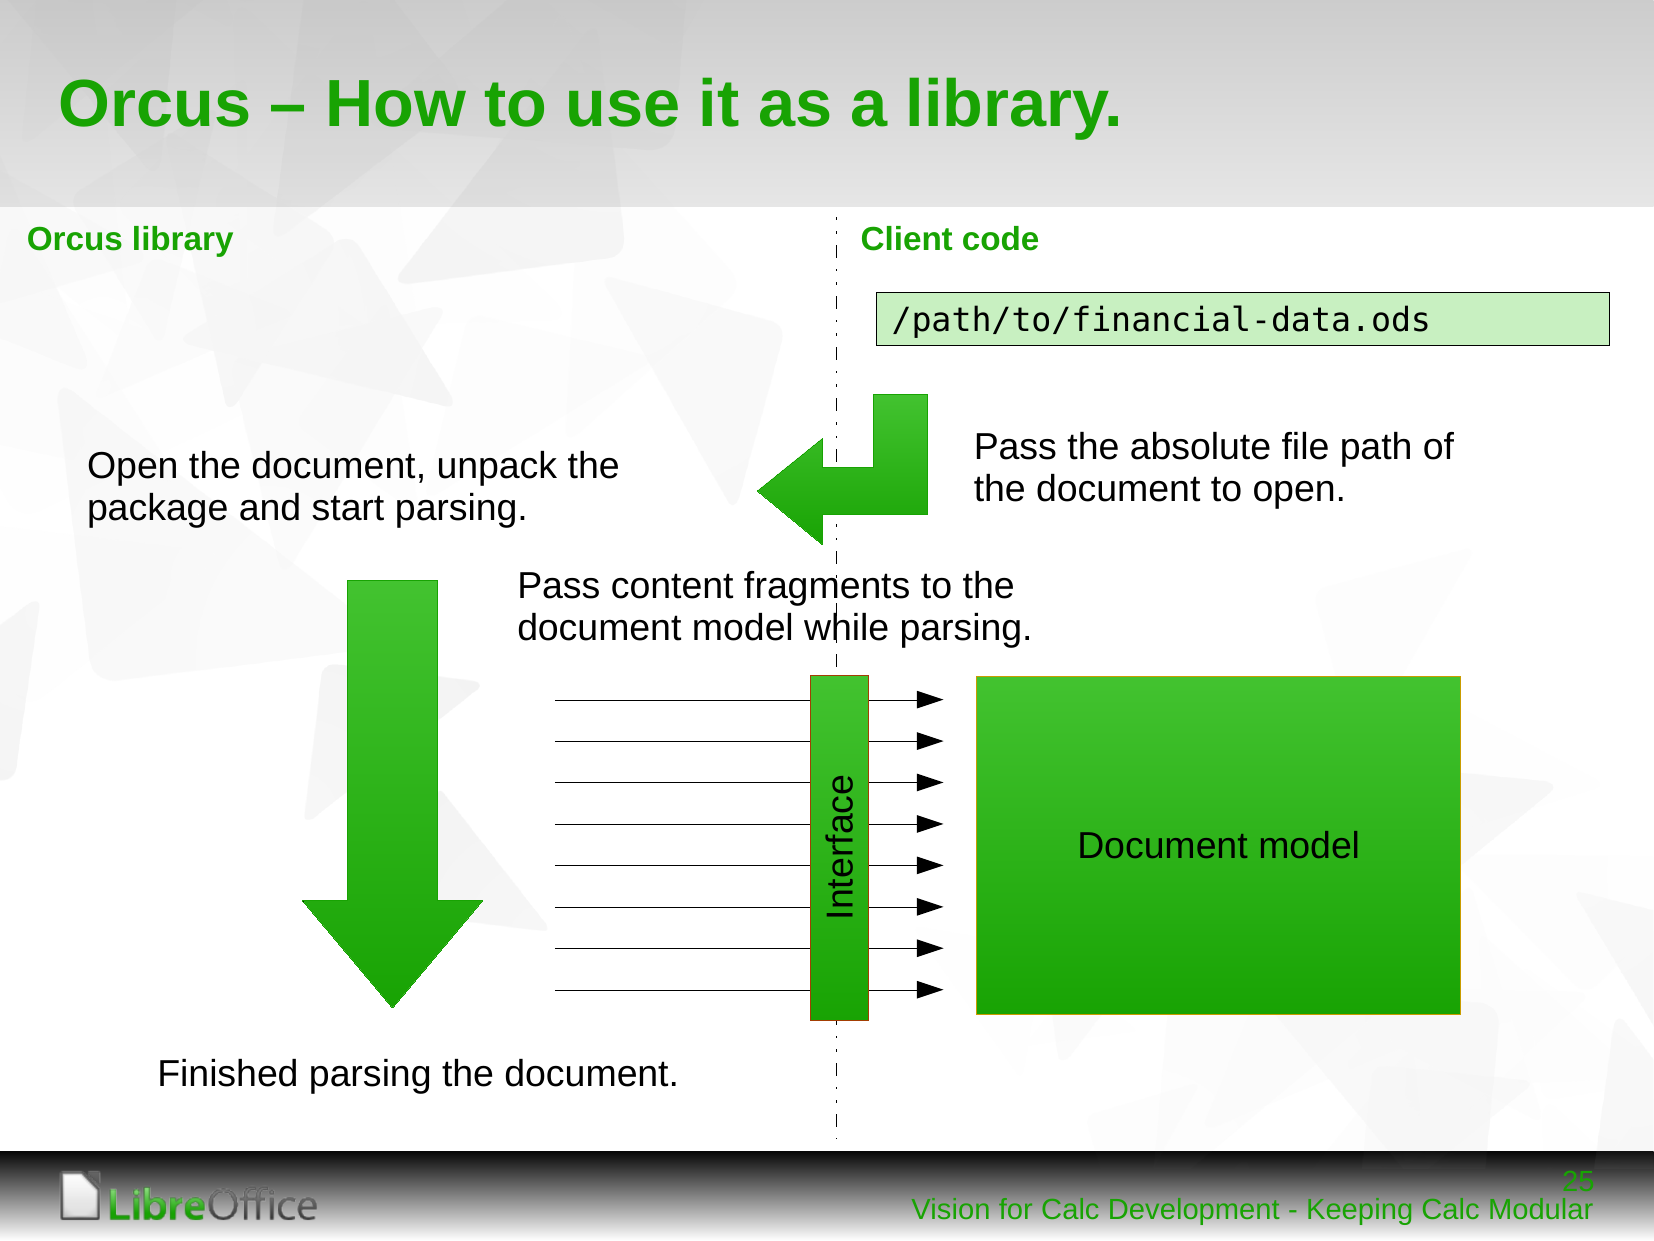

# Orcus – How to use it as a library.
Orcus library
Client code
/path/to/financial-data.ods
Pass the absolute file path of the document to open.
Open the document, unpack the package and start parsing.
Pass content fragments to the document model while parsing.
Document model
Interface
Finished parsing the document.
25
Vision for Calc Development - Keeping Calc Modular